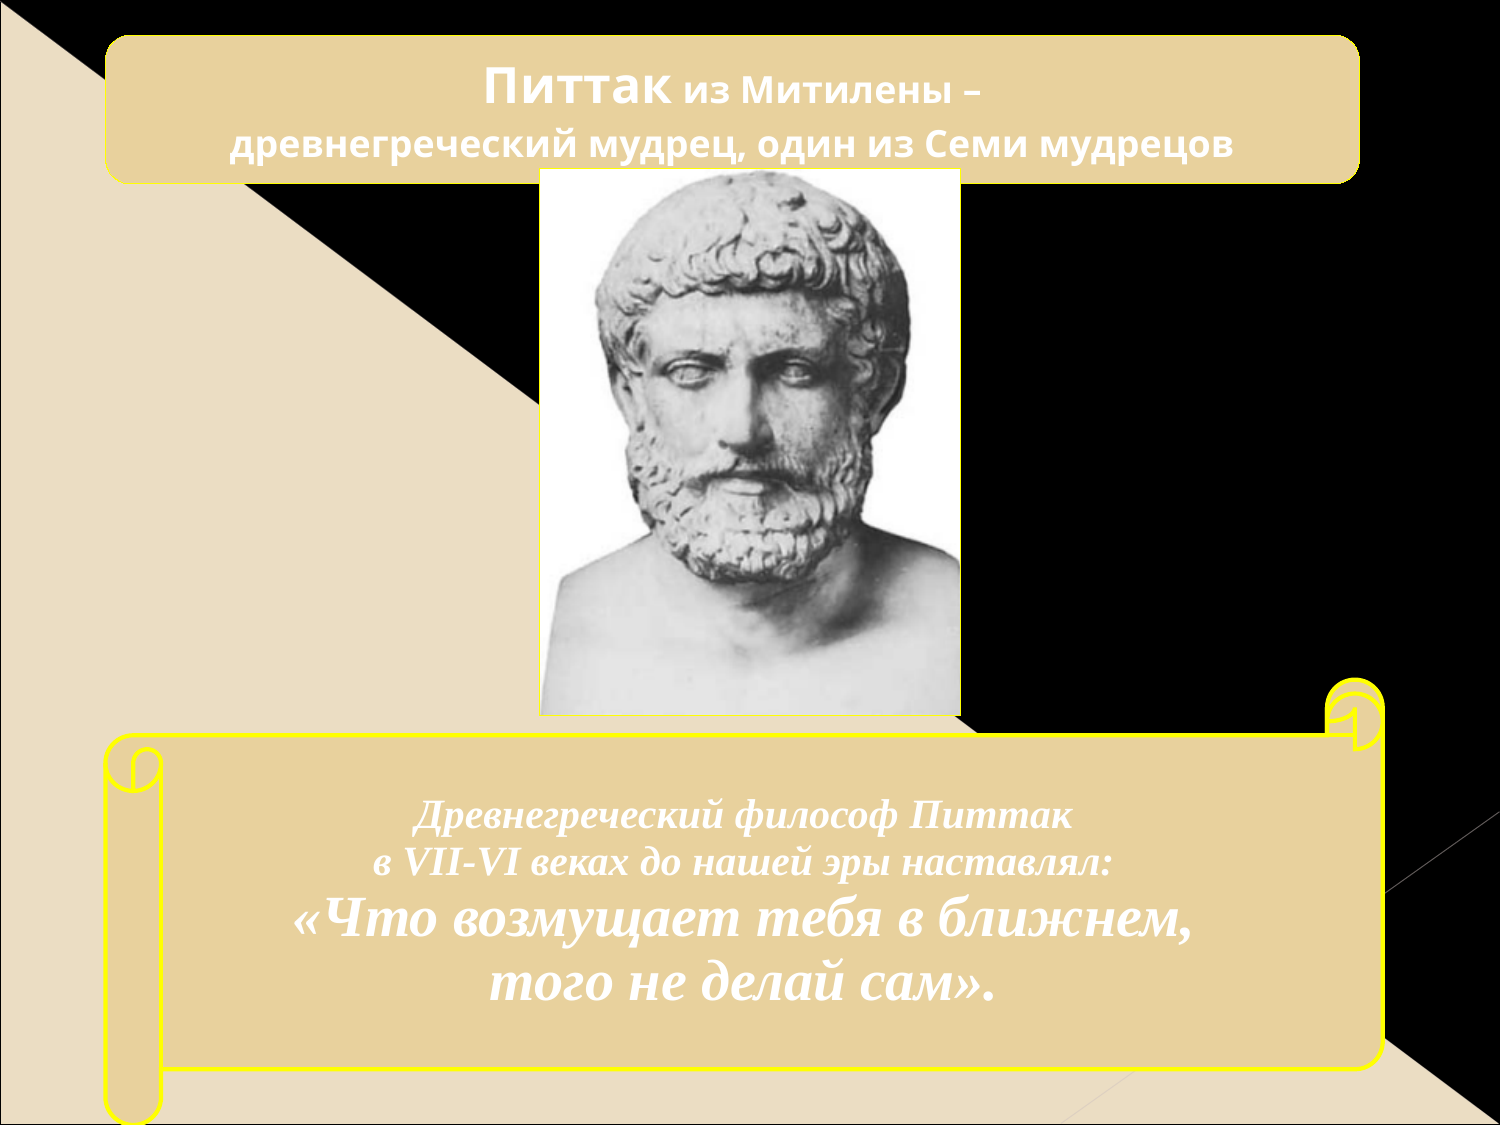

Питтак из Митилены –
древнегреческий мудрец, один из Семи мудрецов
Древнегреческий философ Питтак
в VII-VI веках до нашей эры наставлял:
«Что возмущает тебя в ближнем,
того не делай сам».